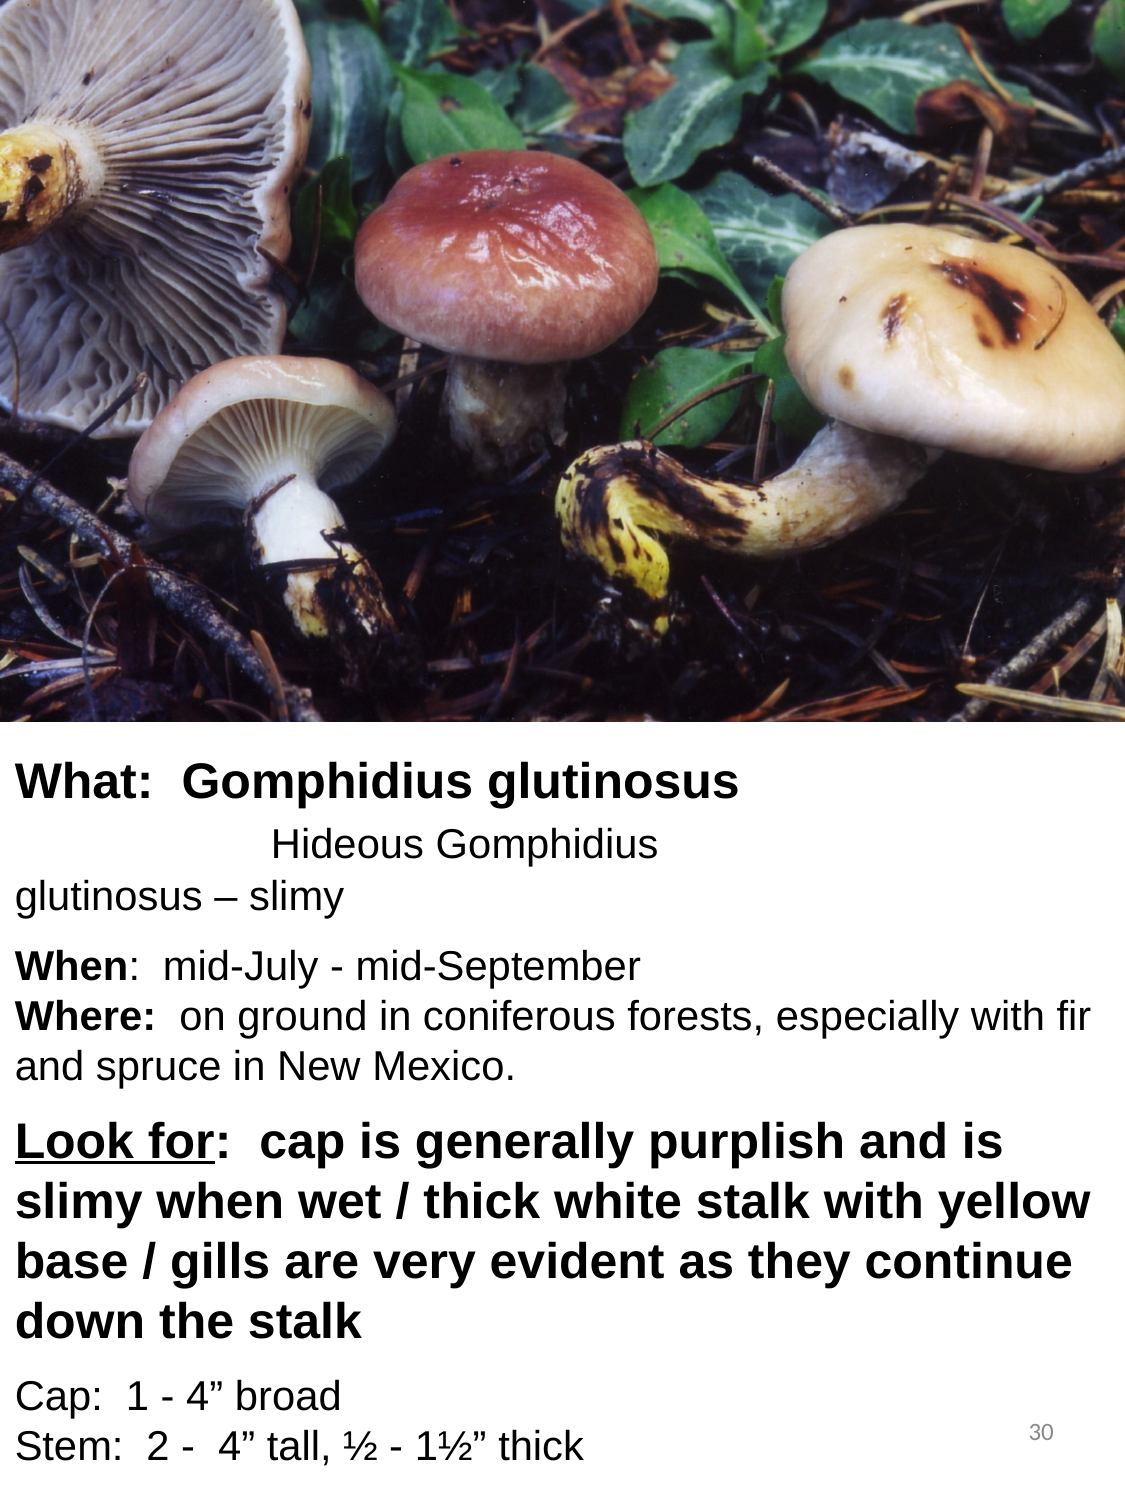

What: Gomphidius glutinosus
		Hideous Gomphidius
glutinosus – slimy
When: mid-July - mid-September
Where: on ground in coniferous forests, especially with fir and spruce in New Mexico.
Look for: cap is generally purplish and is slimy when wet / thick white stalk with yellow base / gills are very evident as they continue down the stalk
Cap: 1 - 4” broad
Stem: 2 - 4” tall, ½ - 1½” thick